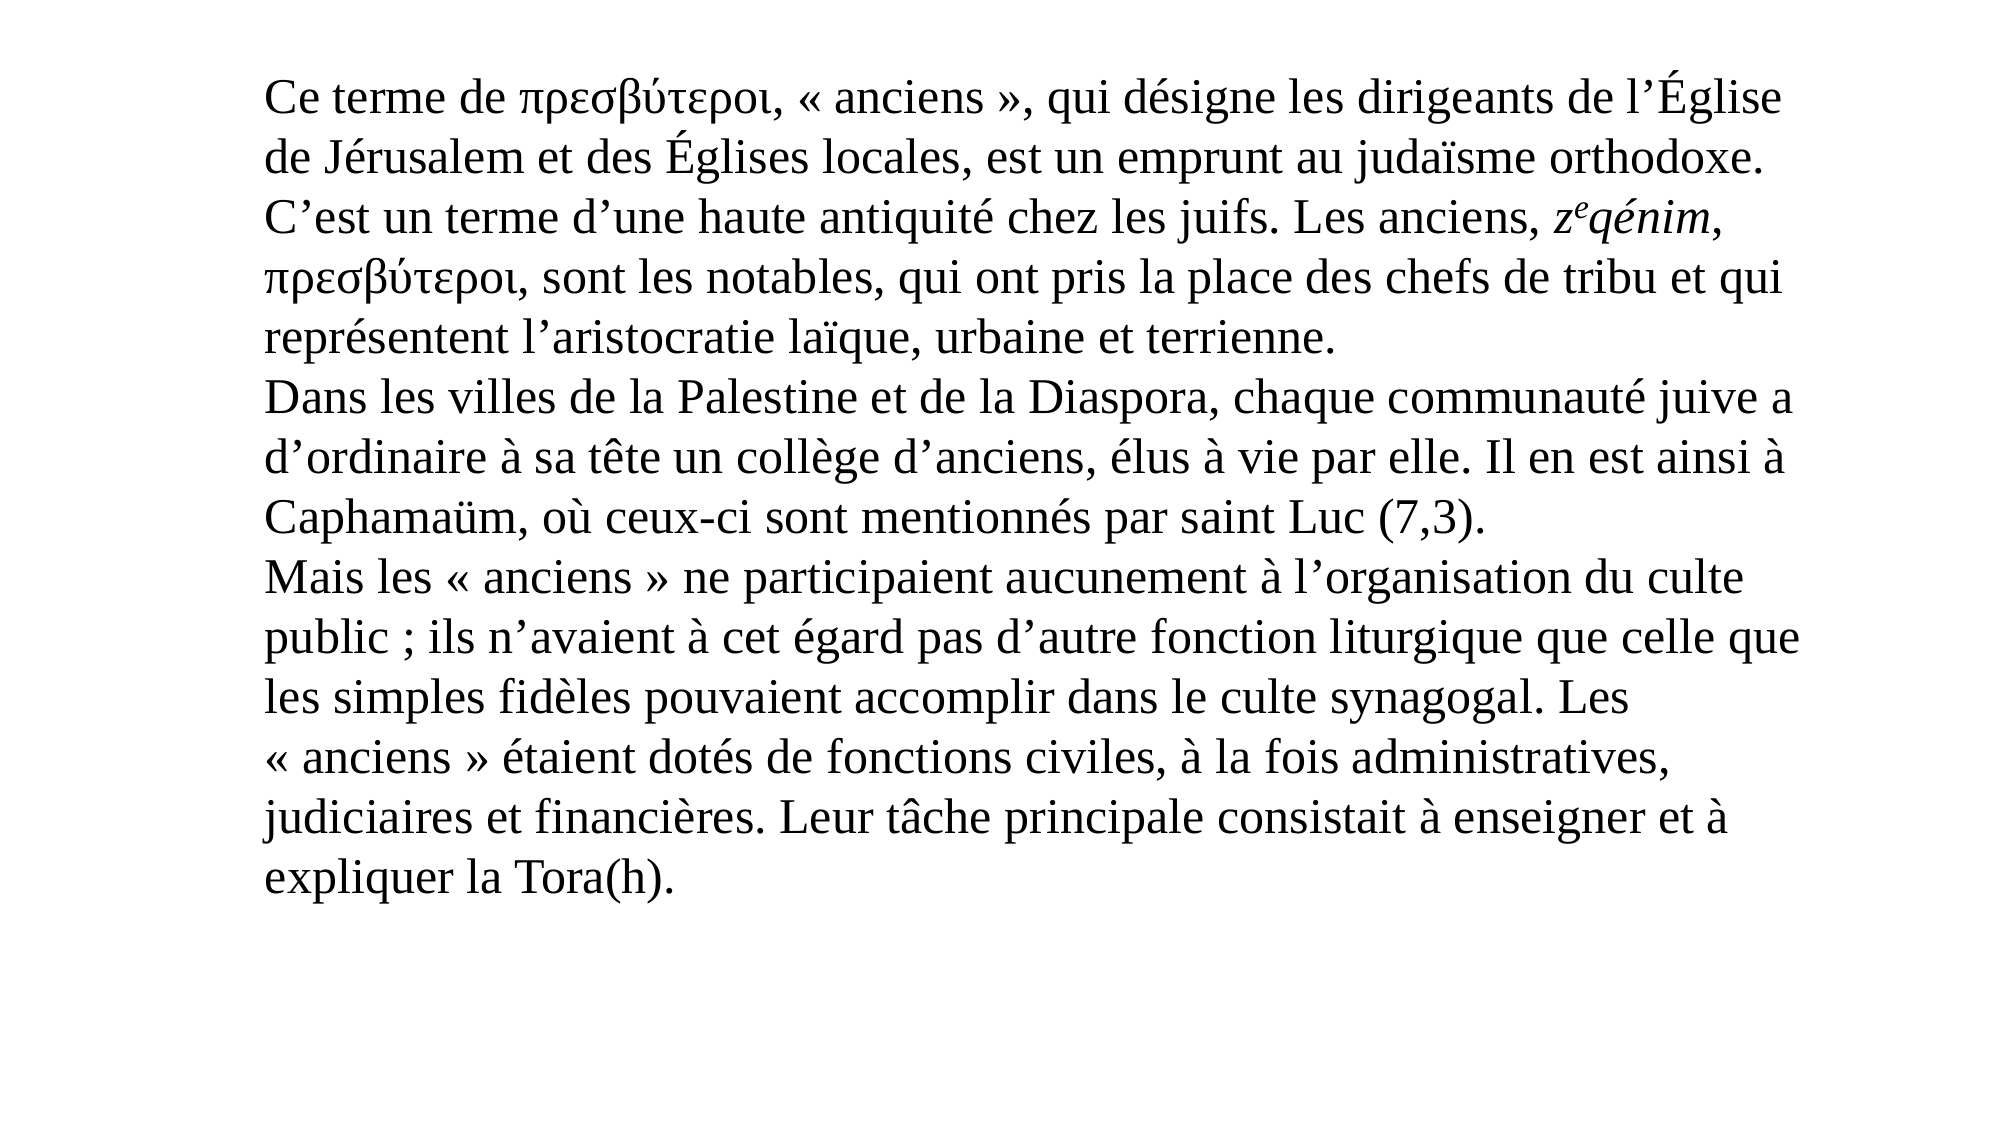

Ce terme de πρεσβύτεροι, « anciens », qui désigne les dirigeants de l’Église de Jérusalem et des Églises locales, est un emprunt au judaïsme orthodoxe. C’est un terme d’une haute antiquité chez les juifs. Les anciens, zeqénim, πρεσβύτεροι, sont les notables, qui ont pris la place des chefs de tribu et qui représentent l’aristocratie laïque, urbaine et terrienne.
Dans les villes de la Palestine et de la Diaspora, chaque communauté juive a d’ordinaire à sa tête un collège d’anciens, élus à vie par elle. Il en est ainsi à Caphamaüm, où ceux-ci sont mentionnés par saint Luc (7,3).
Mais les « anciens » ne participaient aucunement à l’organisation du culte public ; ils n’avaient à cet égard pas d’autre fonction liturgique que celle que les simples fidèles pouvaient accomplir dans le culte synagogal. Les « anciens » étaient dotés de fonctions civiles, à la fois administratives, judiciaires et financières. Leur tâche principale consistait à enseigner et à expliquer la Tora(h).